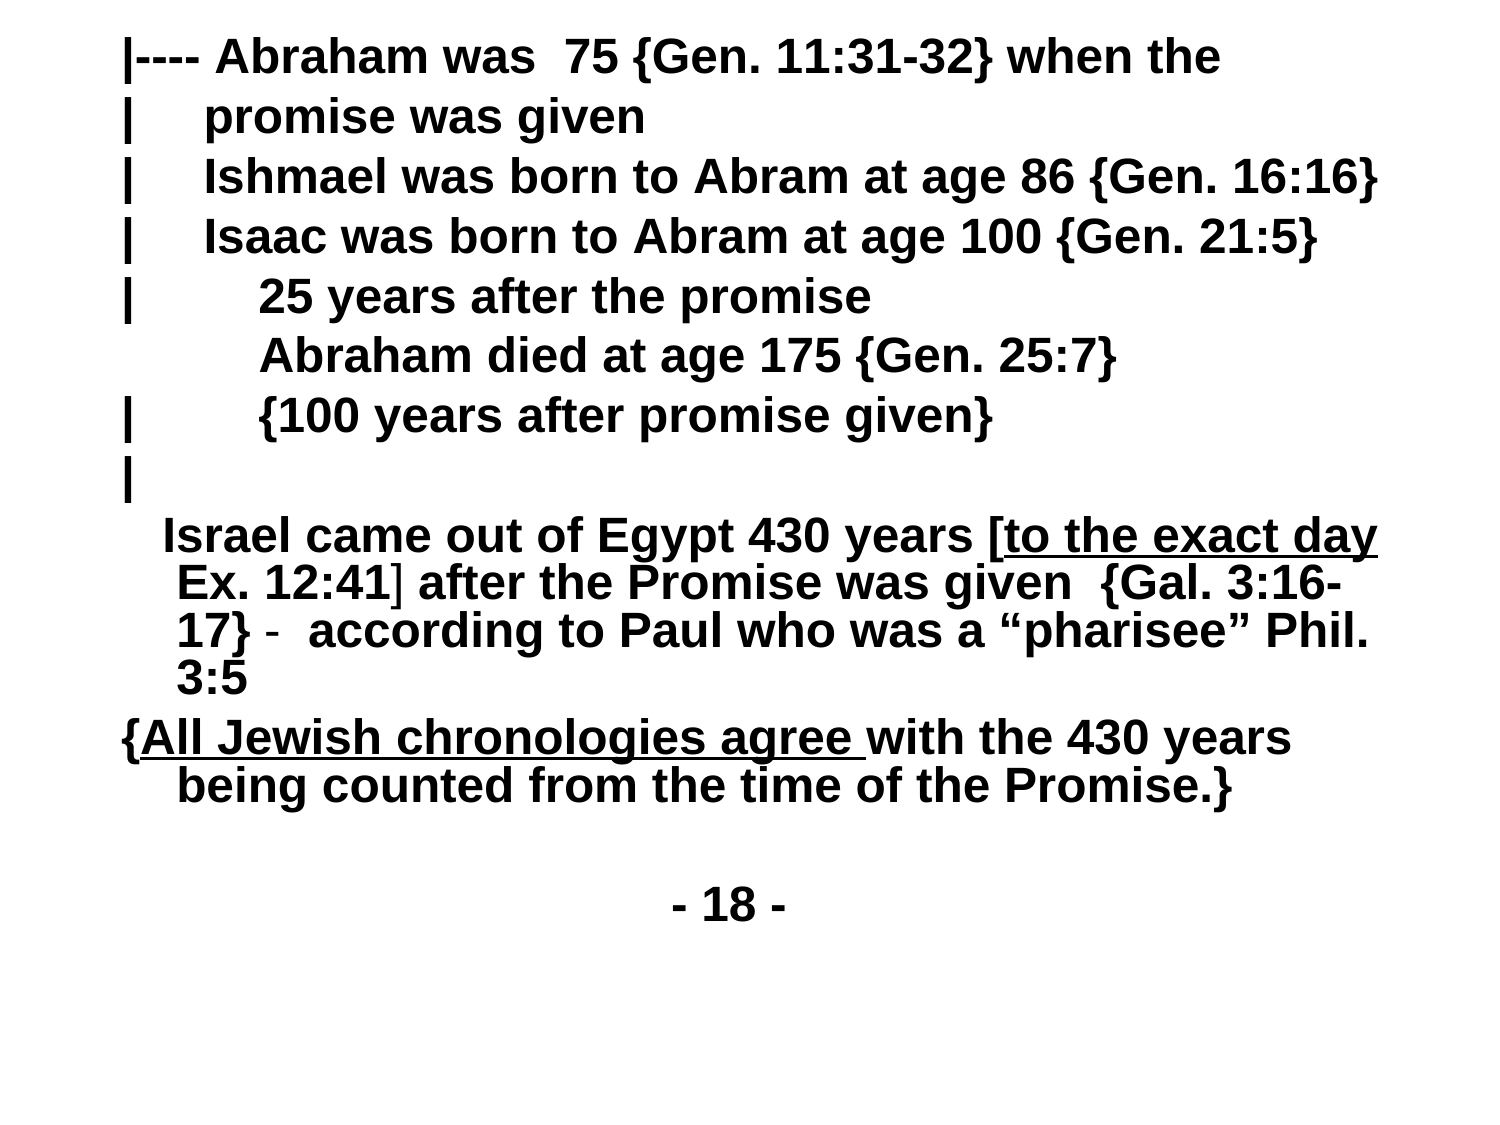

# |---- Abraham was 75 {Gen. 11:31-32} when the
| promise was given
| Ishmael was born to Abram at age 86 {Gen. 16:16}
| Isaac was born to Abram at age 100 {Gen. 21:5}
| 25 years after the promise
 Abraham died at age 175 {Gen. 25:7}
| {100 years after promise given}
|
 Israel came out of Egypt 430 years [to the exact day Ex. 12:41] after the Promise was given {Gal. 3:16-17} - according to Paul who was a “pharisee” Phil. 3:5
{All Jewish chronologies agree with the 430 years being counted from the time of the Promise.}
 - 18 -